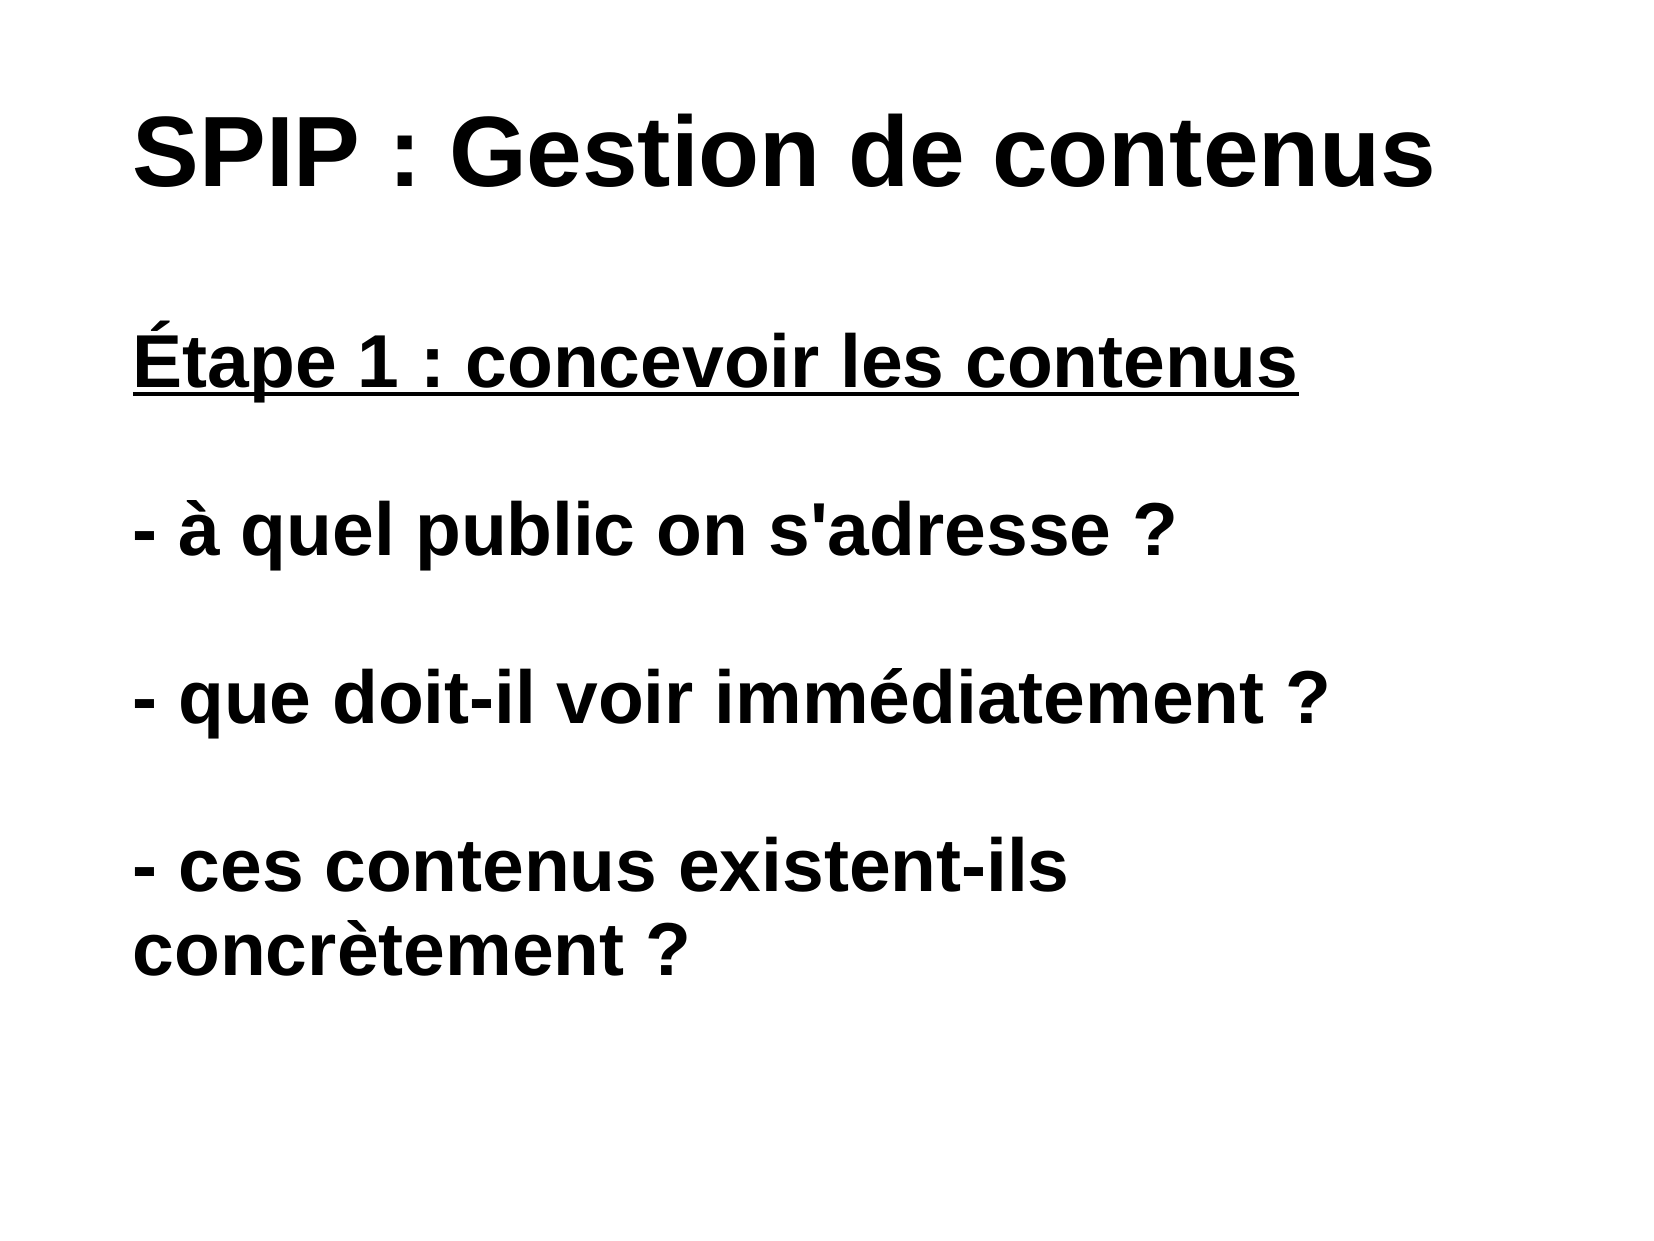

SPIP : Gestion de contenus
Étape 1 : concevoir les contenus
- à quel public on s'adresse ?
- que doit-il voir immédiatement ?
- ces contenus existent-ils concrètement ?